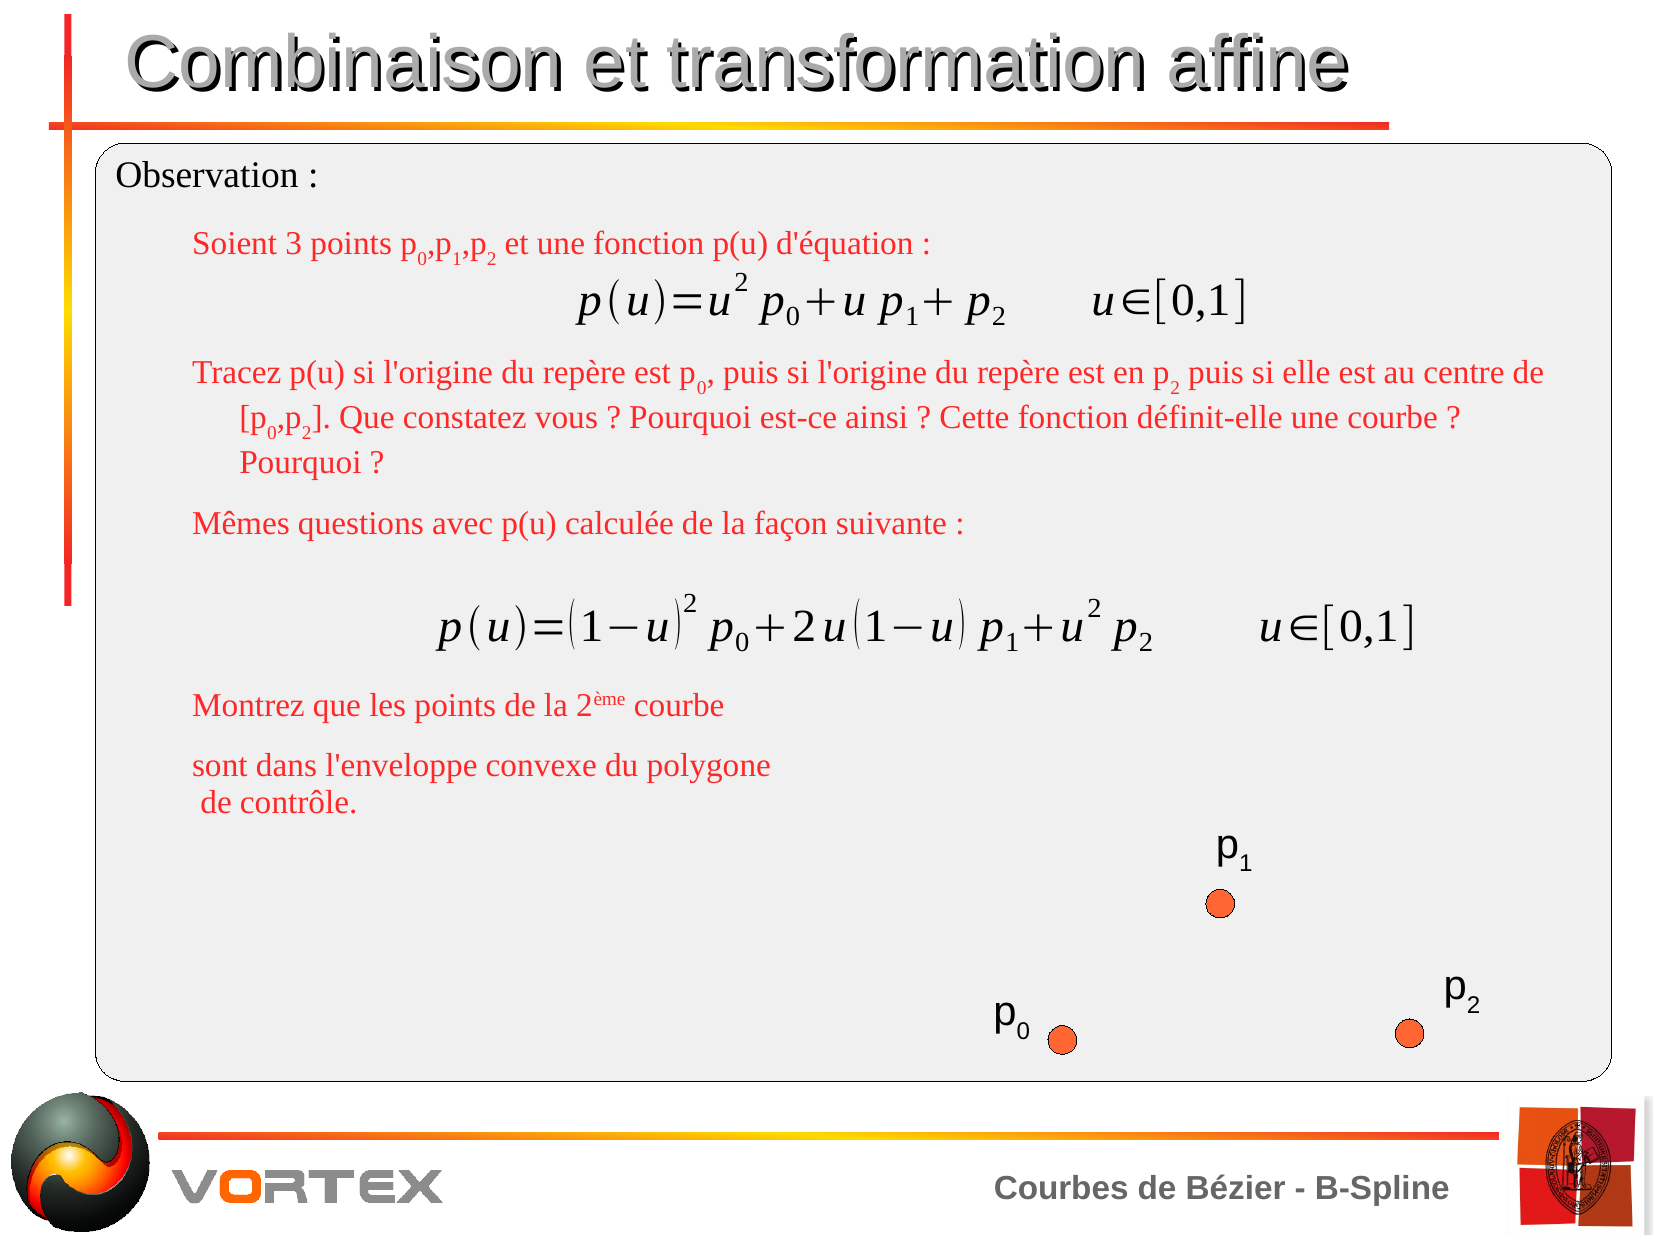

# Combinaison et transformation affine
Observation :
Soient 3 points p0,p1,p2 et une fonction p(u) d'équation :
Tracez p(u) si l'origine du repère est p0, puis si l'origine du repère est en p2 puis si elle est au centre de [p0,p2]. Que constatez vous ? Pourquoi est-ce ainsi ? Cette fonction définit-elle une courbe ? Pourquoi ?
Mêmes questions avec p(u) calculée de la façon suivante :
Montrez que les points de la 2ème courbe
sont dans l'enveloppe convexe du polygone
 de contrôle.
p1
p2
p0